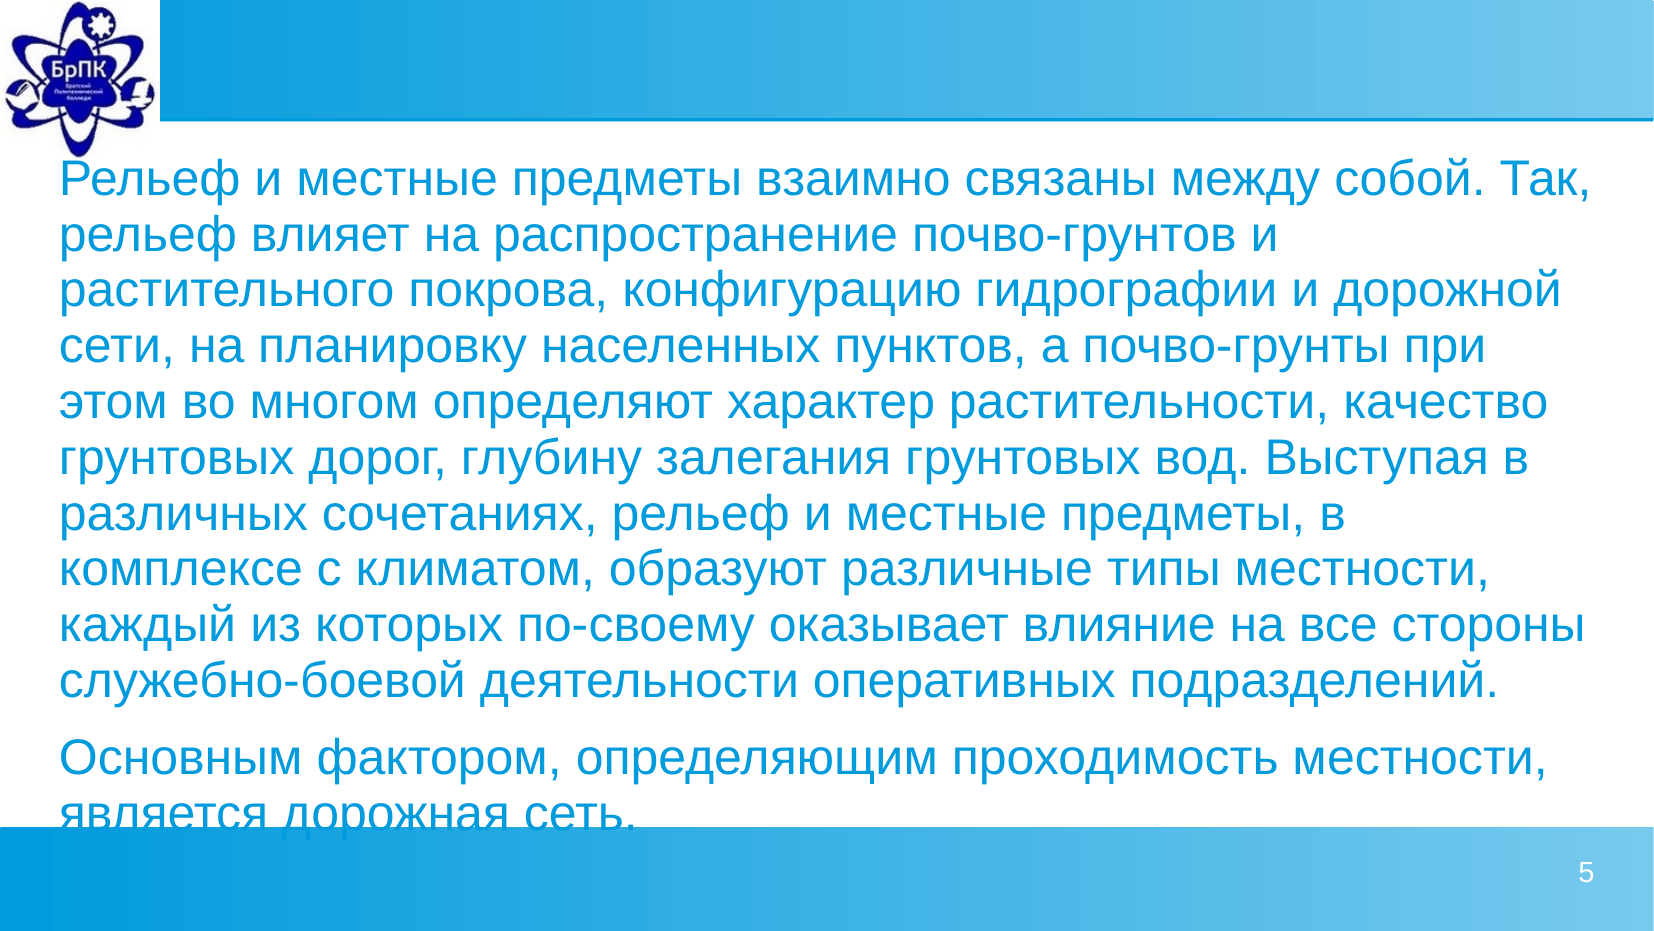

# Рельеф и местные предметы взаимно связаны между собой. Так, рельеф влияет на распространение почво-грунтов и растительного покрова, конфигурацию гидрографии и дорожной сети, на планировку населенных пунктов, а почво-грунты при этом во многом определяют характер растительности, качество грунтовых дорог, глубину залегания грунтовых вод. Выступая в различных сочетаниях, рельеф и местные предметы, в комплексе с климатом, образуют различные типы местности, каждый из которых по-своему оказывает влияние на все стороны служебно-боевой деятельности оперативных подразделений.
Основным фактором, определяющим проходимость местности, является дорожная сеть.
5